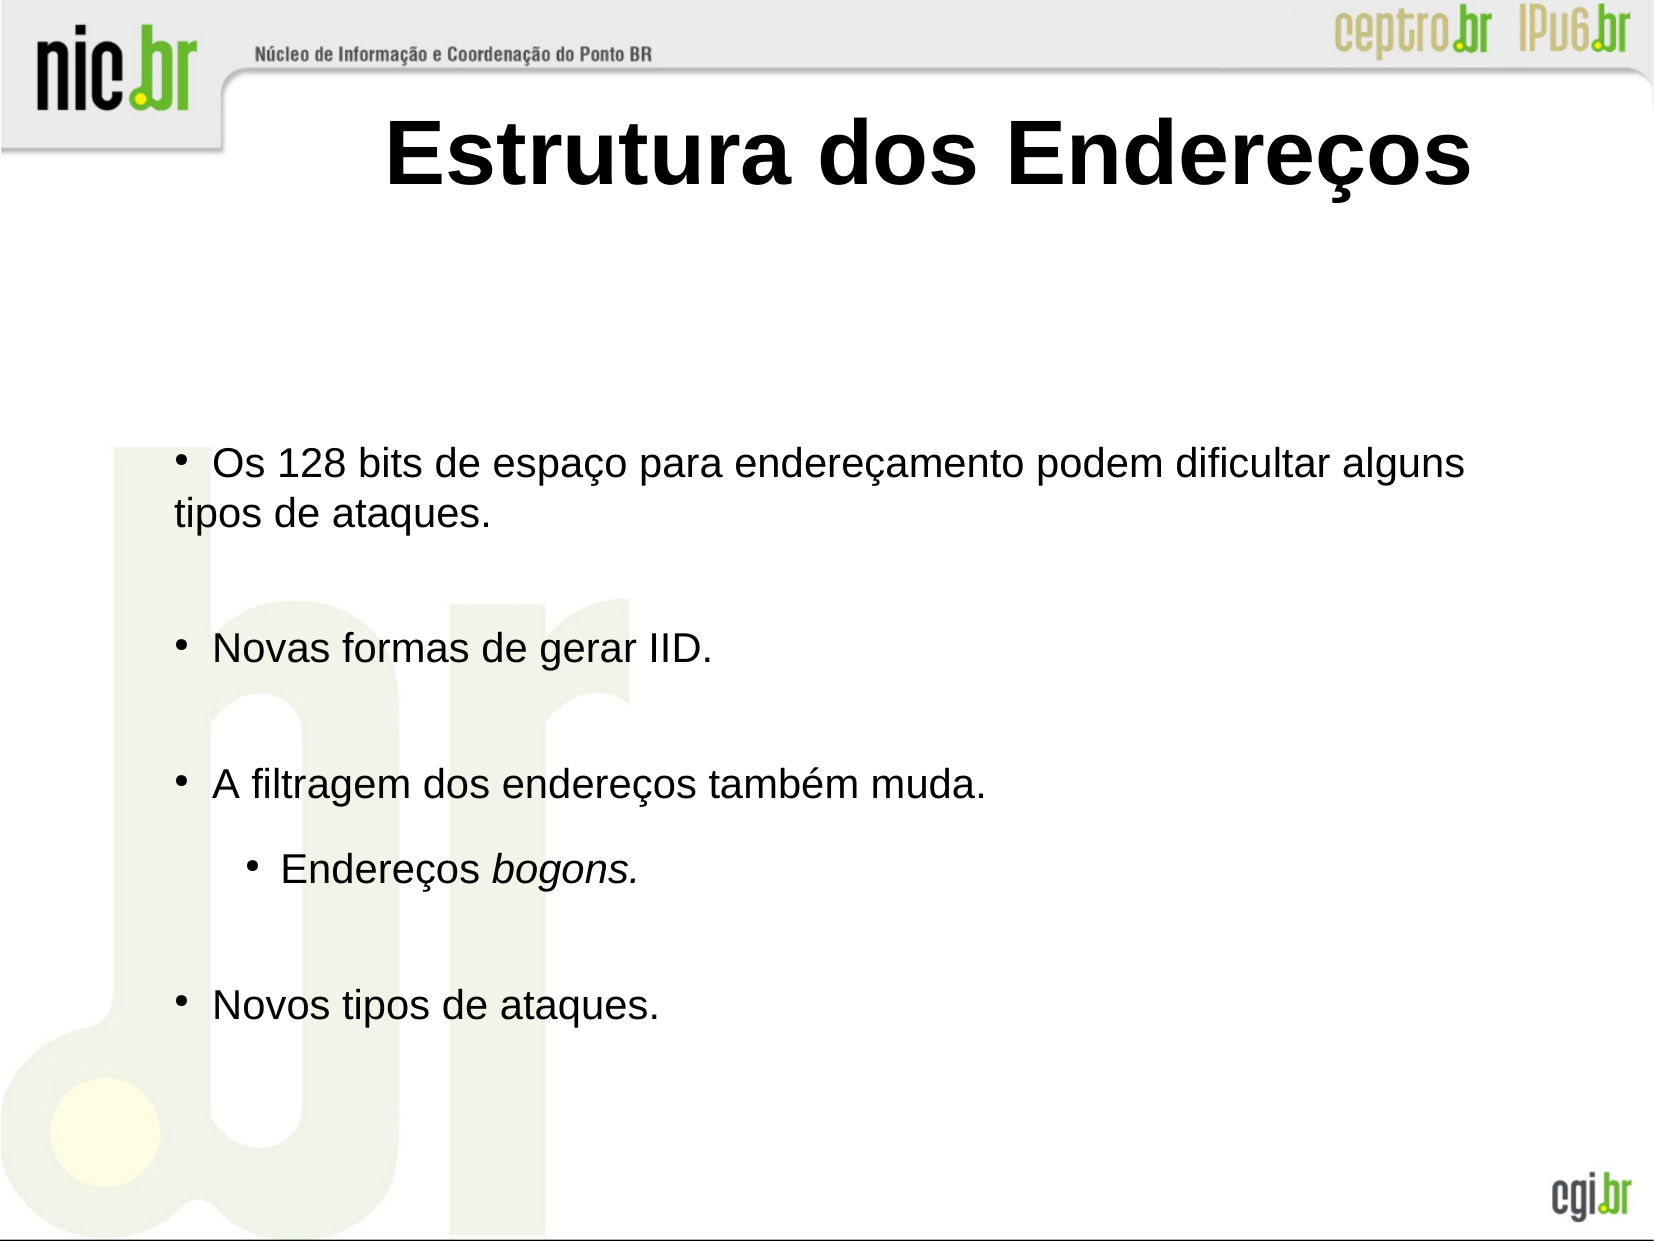

Estrutura dos Endereços
 Os 128 bits de espaço para endereçamento podem dificultar alguns tipos de ataques.
 Novas formas de gerar IID.
 A filtragem dos endereços também muda.
Endereços bogons.
 Novos tipos de ataques.